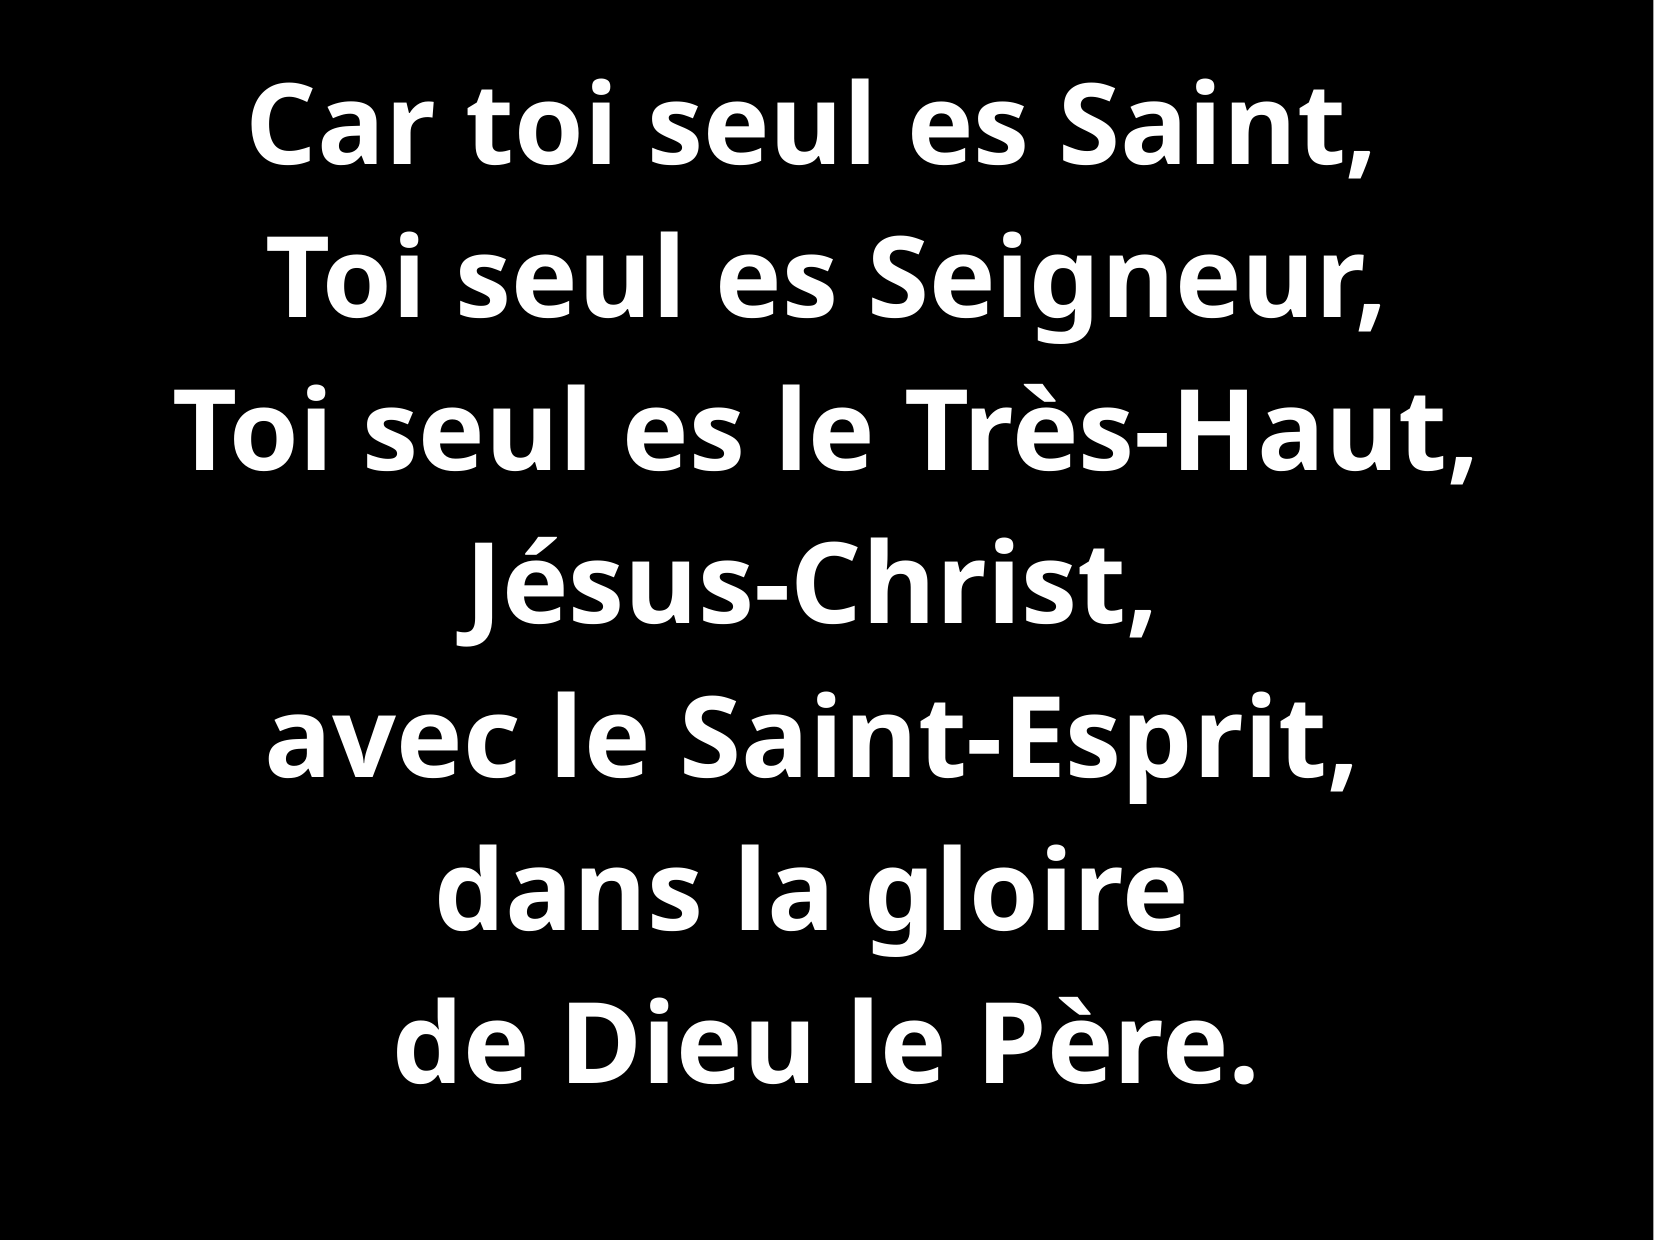

# Car toi seul es Saint,
Toi seul es Seigneur,
Toi seul es le Très-Haut, Jésus-Christ,
avec le Saint-Esprit,
dans la gloire
de Dieu le Père.